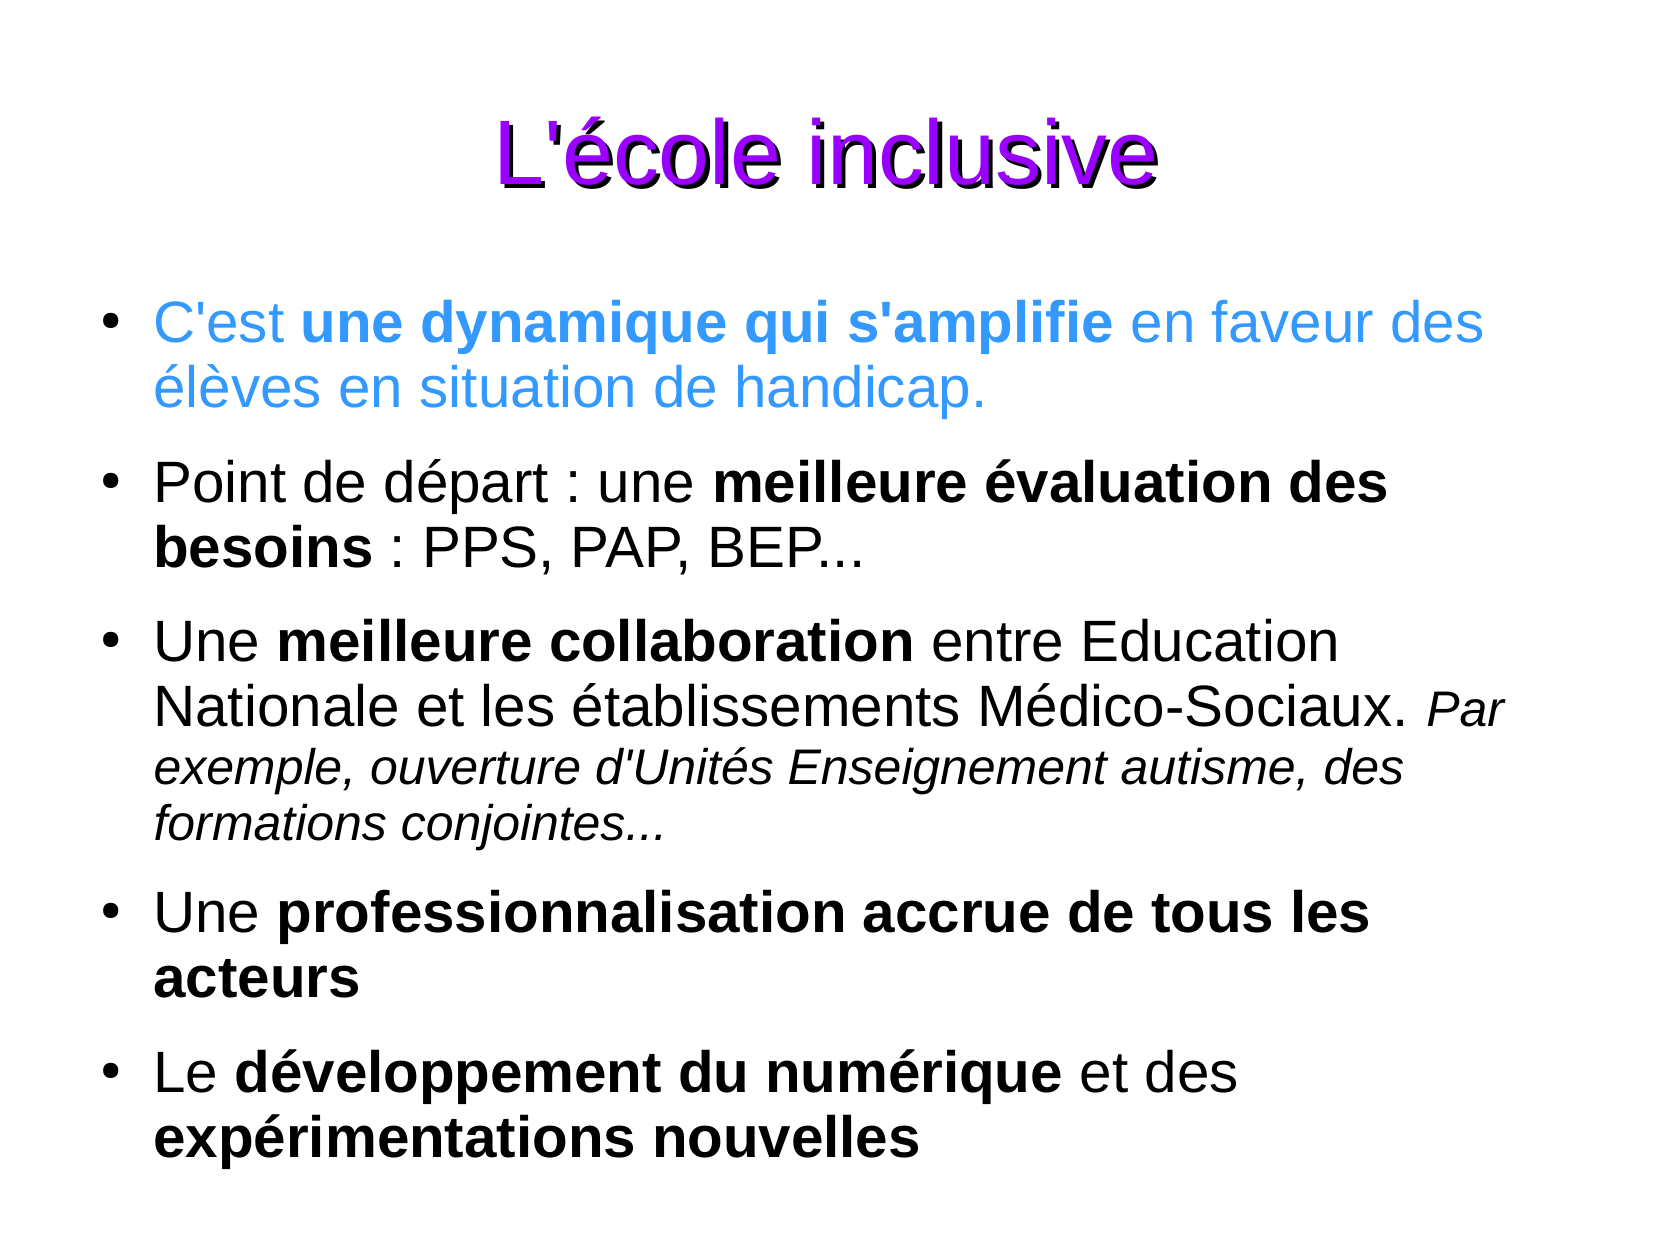

# L'école inclusive
C'est une dynamique qui s'amplifie en faveur des élèves en situation de handicap.
Point de départ : une meilleure évaluation des besoins : PPS, PAP, BEP...
Une meilleure collaboration entre Education Nationale et les établissements Médico-Sociaux. Par exemple, ouverture d'Unités Enseignement autisme, des formations conjointes...
Une professionnalisation accrue de tous les acteurs
Le développement du numérique et des expérimentations nouvelles